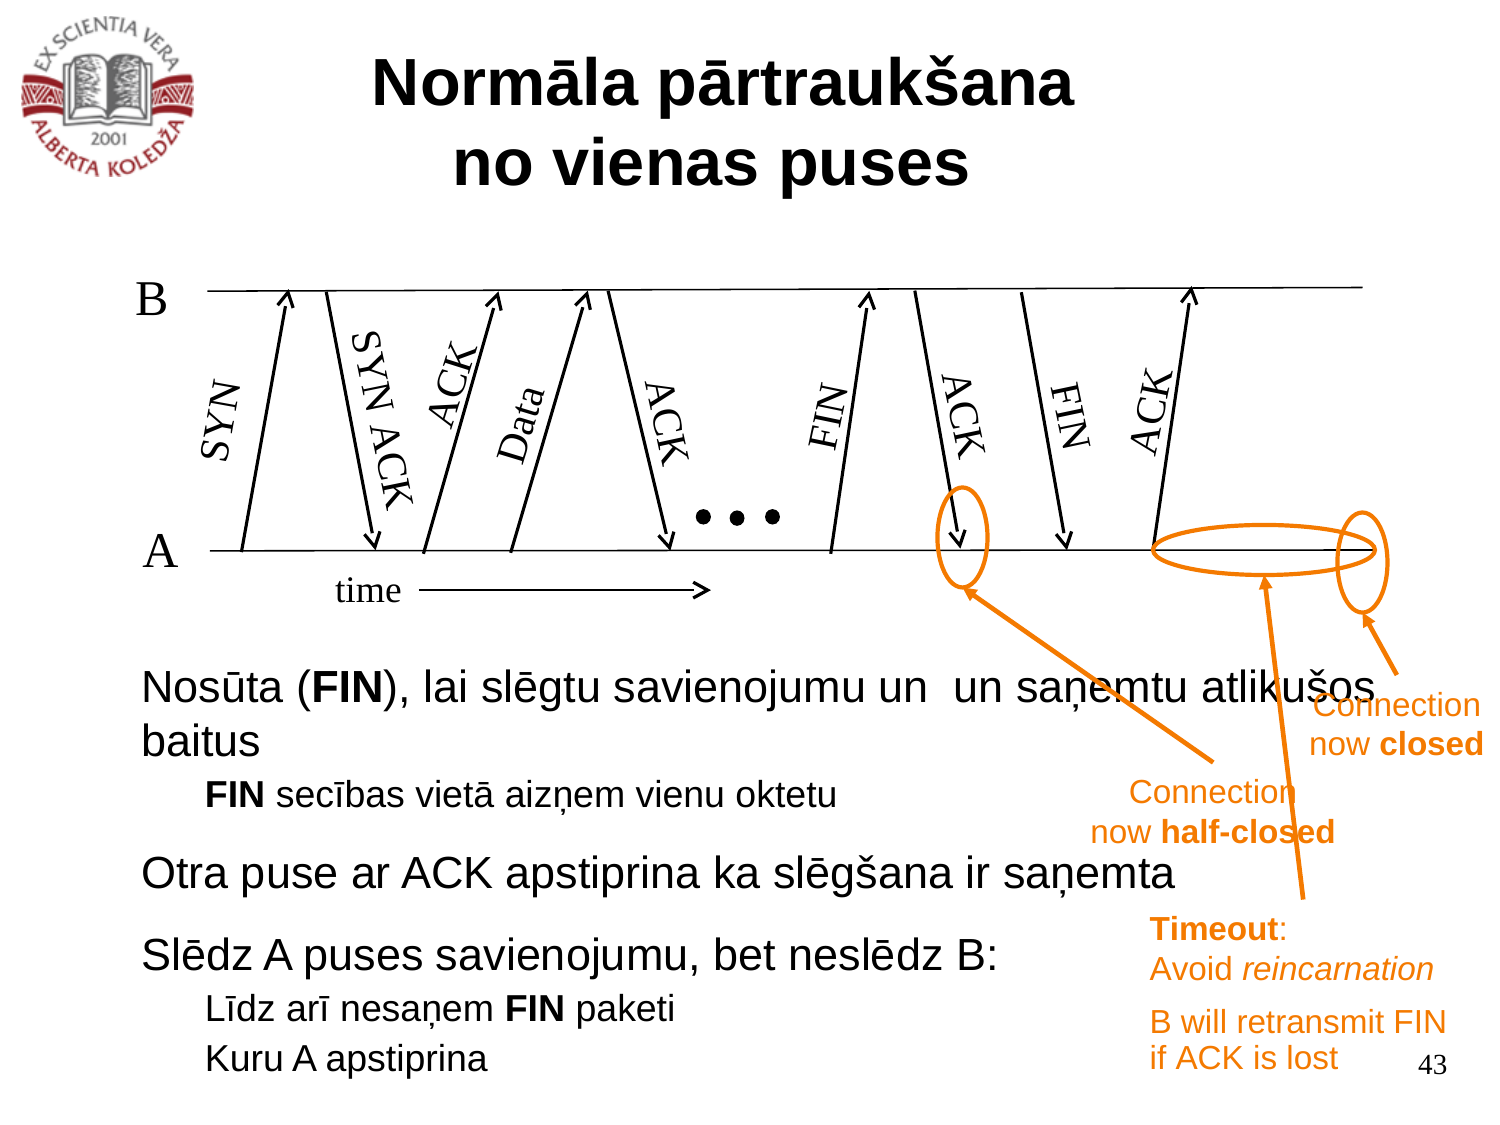

# Normāla pārtraukšana no vienas puses
B
ACK
ACK
FIN
FIN
ACK
SYN ACK
SYN
ACK
Data
Connection
now half-closed
A
Connection
now closed
Timeout:
Avoid reincarnation
B will retransmit FIN
if ACK is lost
time
Nosūta (FIN), lai slēgtu savienojumu un un saņemtu atlikušos baitus
FIN secības vietā aizņem vienu oktetu
Otra puse ar ACK apstiprina ka slēgšana ir saņemta
Slēdz A puses savienojumu, bet neslēdz B:
Līdz arī nesaņem FIN paketi
Kuru A apstiprina